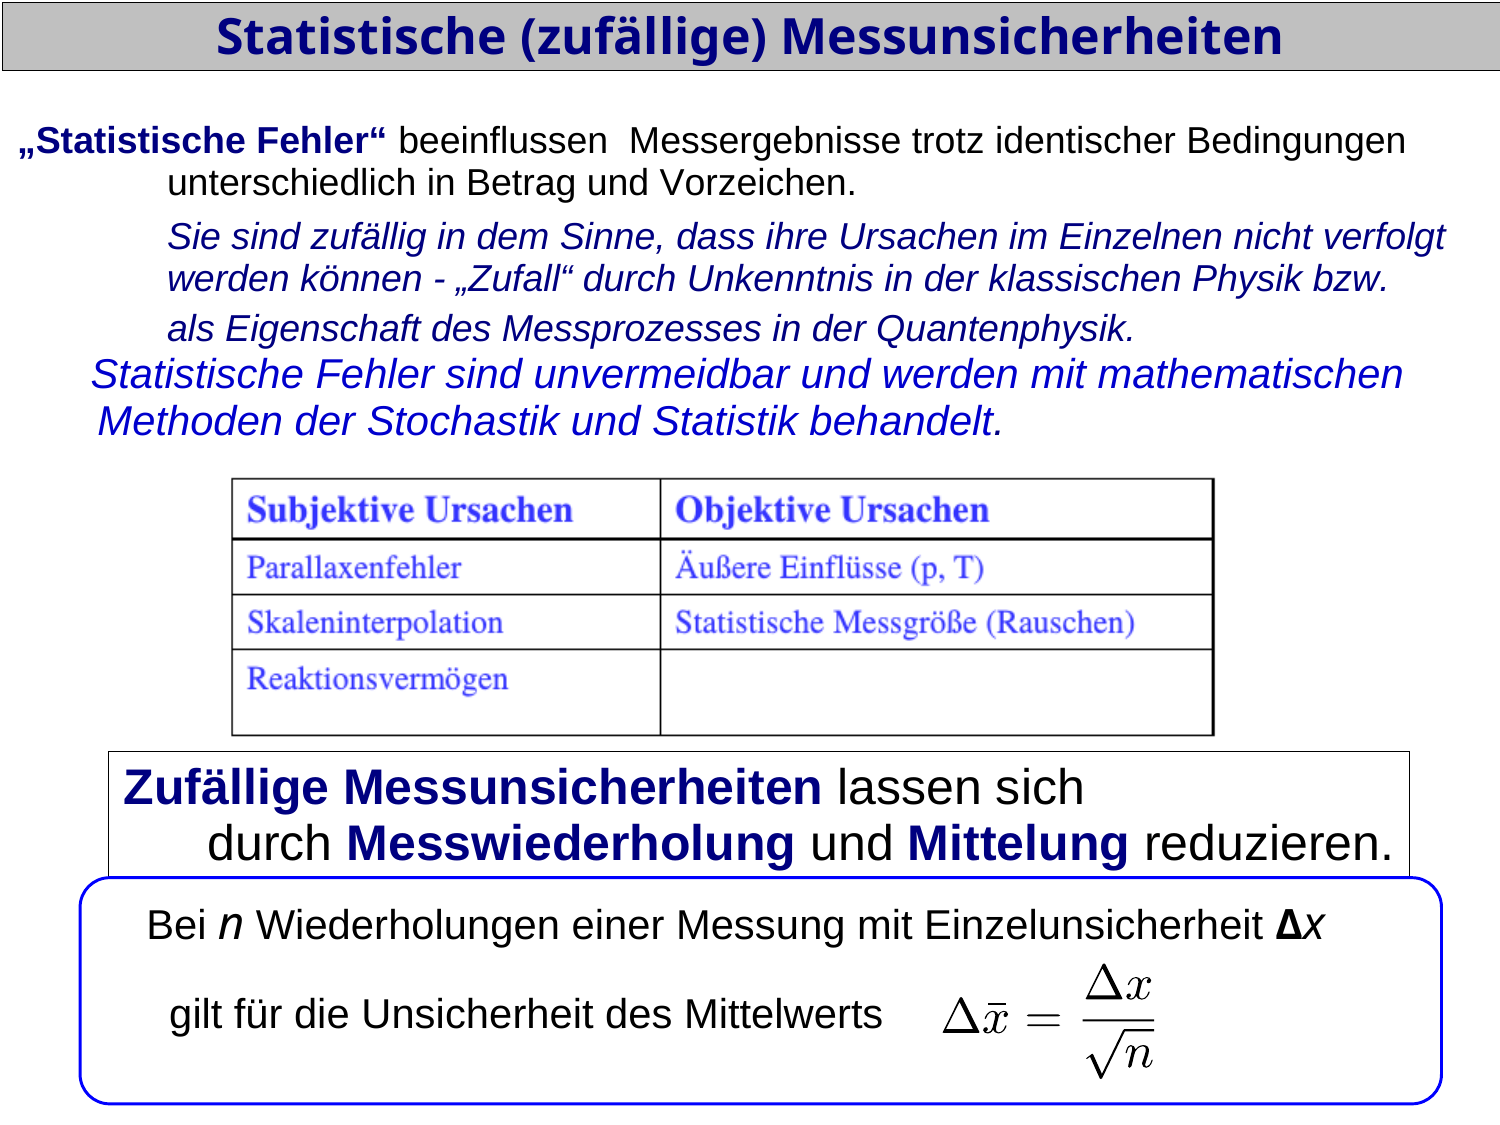

# Statistische (zufällige) Messunsicherheiten
„Statistische Fehler“ beeinflussen Messergebnisse trotz identischer Bedingungen
	unterschiedlich in Betrag und Vorzeichen.
 	Sie sind zufällig in dem Sinne, dass ihre Ursachen im Einzelnen nicht verfolgt 	werden können - „Zufall“ durch Unkenntnis in der klassischen Physik bzw. 	als Eigenschaft des Messprozesses in der Quantenphysik.
 Statistische Fehler sind unvermeidbar und werden mit mathematischen
 Methoden der Stochastik und Statistik behandelt.
Zufällige Messunsicherheiten lassen sich
 durch Messwiederholung und Mittelung reduzieren.
Bei n Wiederholungen einer Messung mit Einzelunsicherheit Δx
 gilt für die Unsicherheit des Mittelwerts